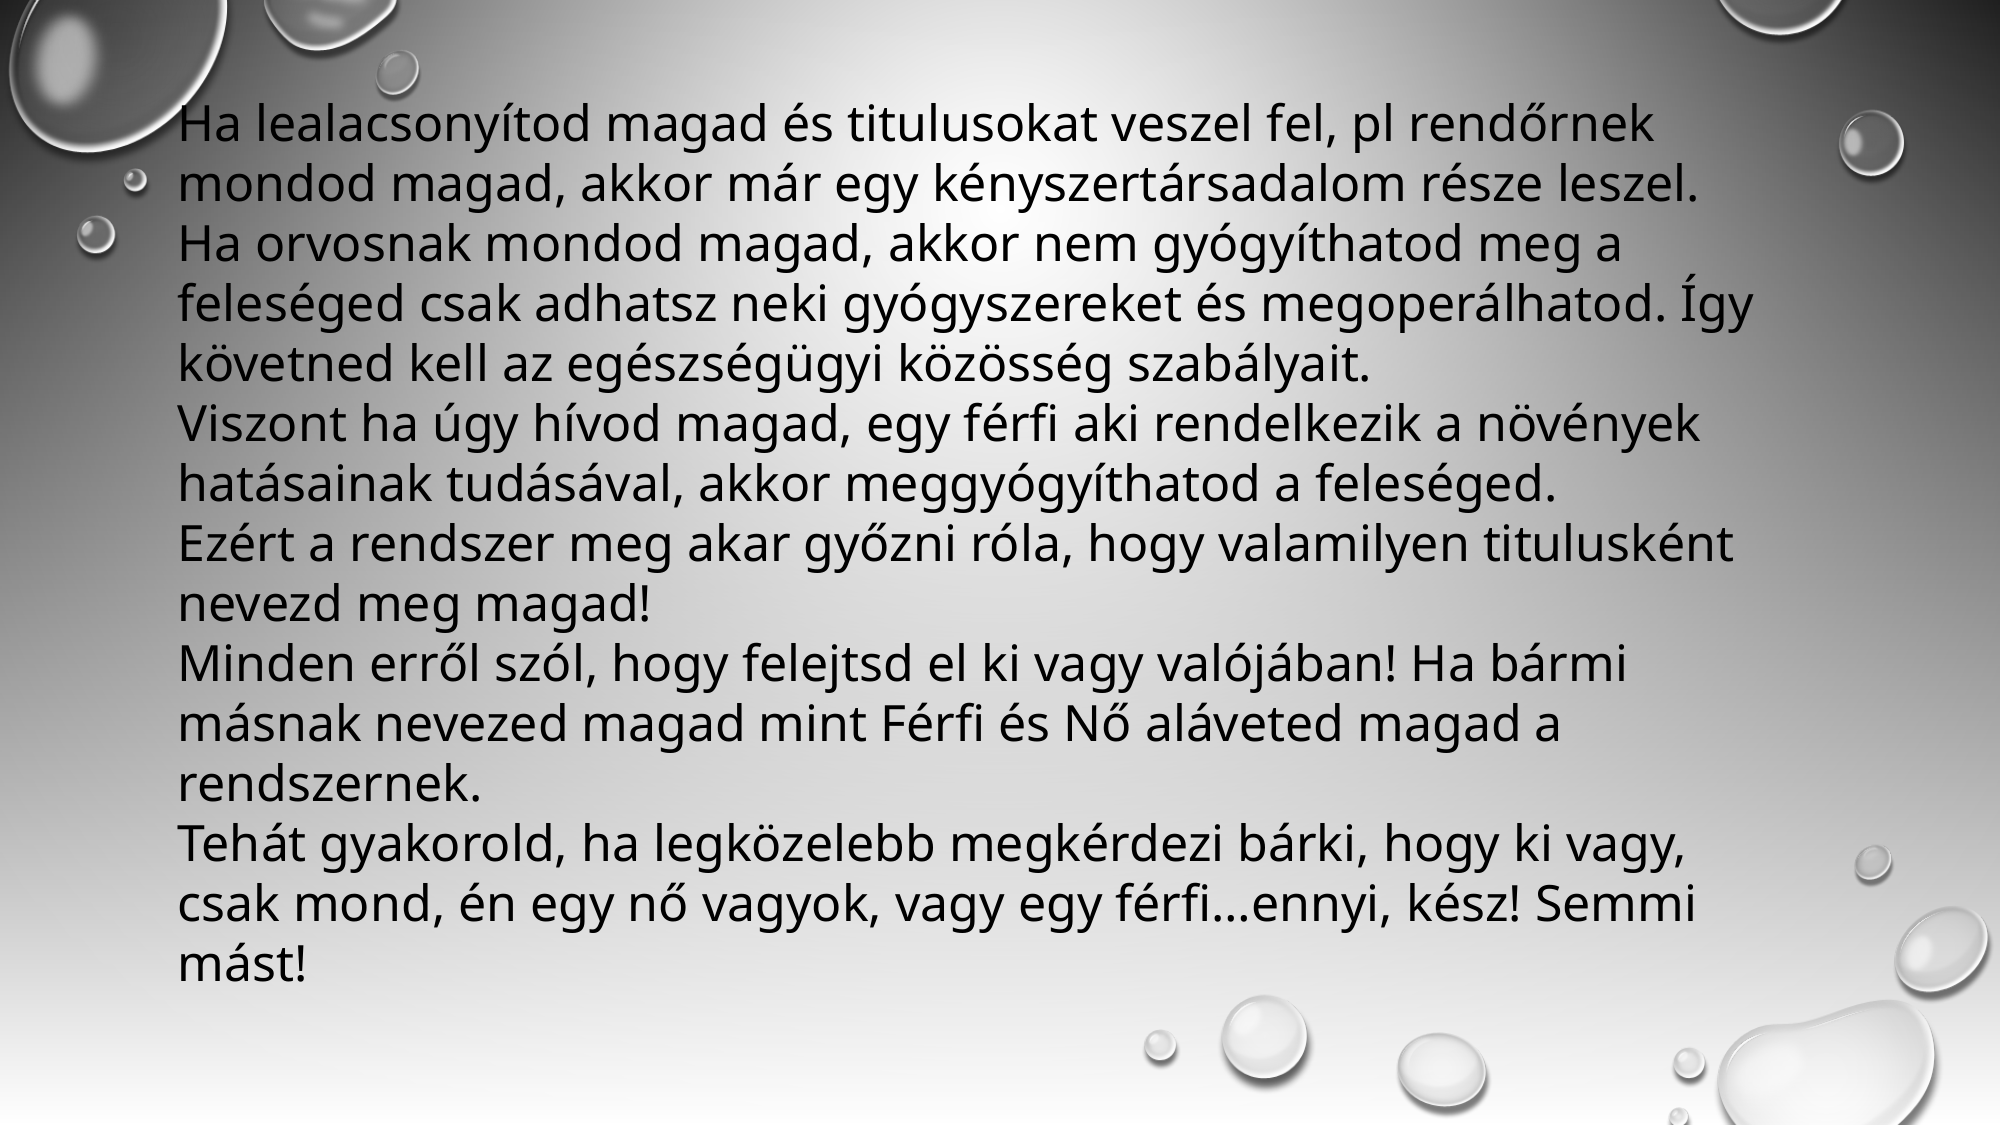

Ha lealacsonyítod magad és titulusokat veszel fel, pl rendőrnek mondod magad, akkor már egy kényszertársadalom része leszel.
Ha orvosnak mondod magad, akkor nem gyógyíthatod meg a feleséged csak adhatsz neki gyógyszereket és megoperálhatod. Így követned kell az egészségügyi közösség szabályait.
Viszont ha úgy hívod magad, egy férfi aki rendelkezik a növények hatásainak tudásával, akkor meggyógyíthatod a feleséged.
Ezért a rendszer meg akar győzni róla, hogy valamilyen titulusként nevezd meg magad!
Minden erről szól, hogy felejtsd el ki vagy valójában! Ha bármi másnak nevezed magad mint Férfi és Nő aláveted magad a rendszernek.
Tehát gyakorold, ha legközelebb megkérdezi bárki, hogy ki vagy, csak mond, én egy nő vagyok, vagy egy férfi…ennyi, kész! Semmi mást!